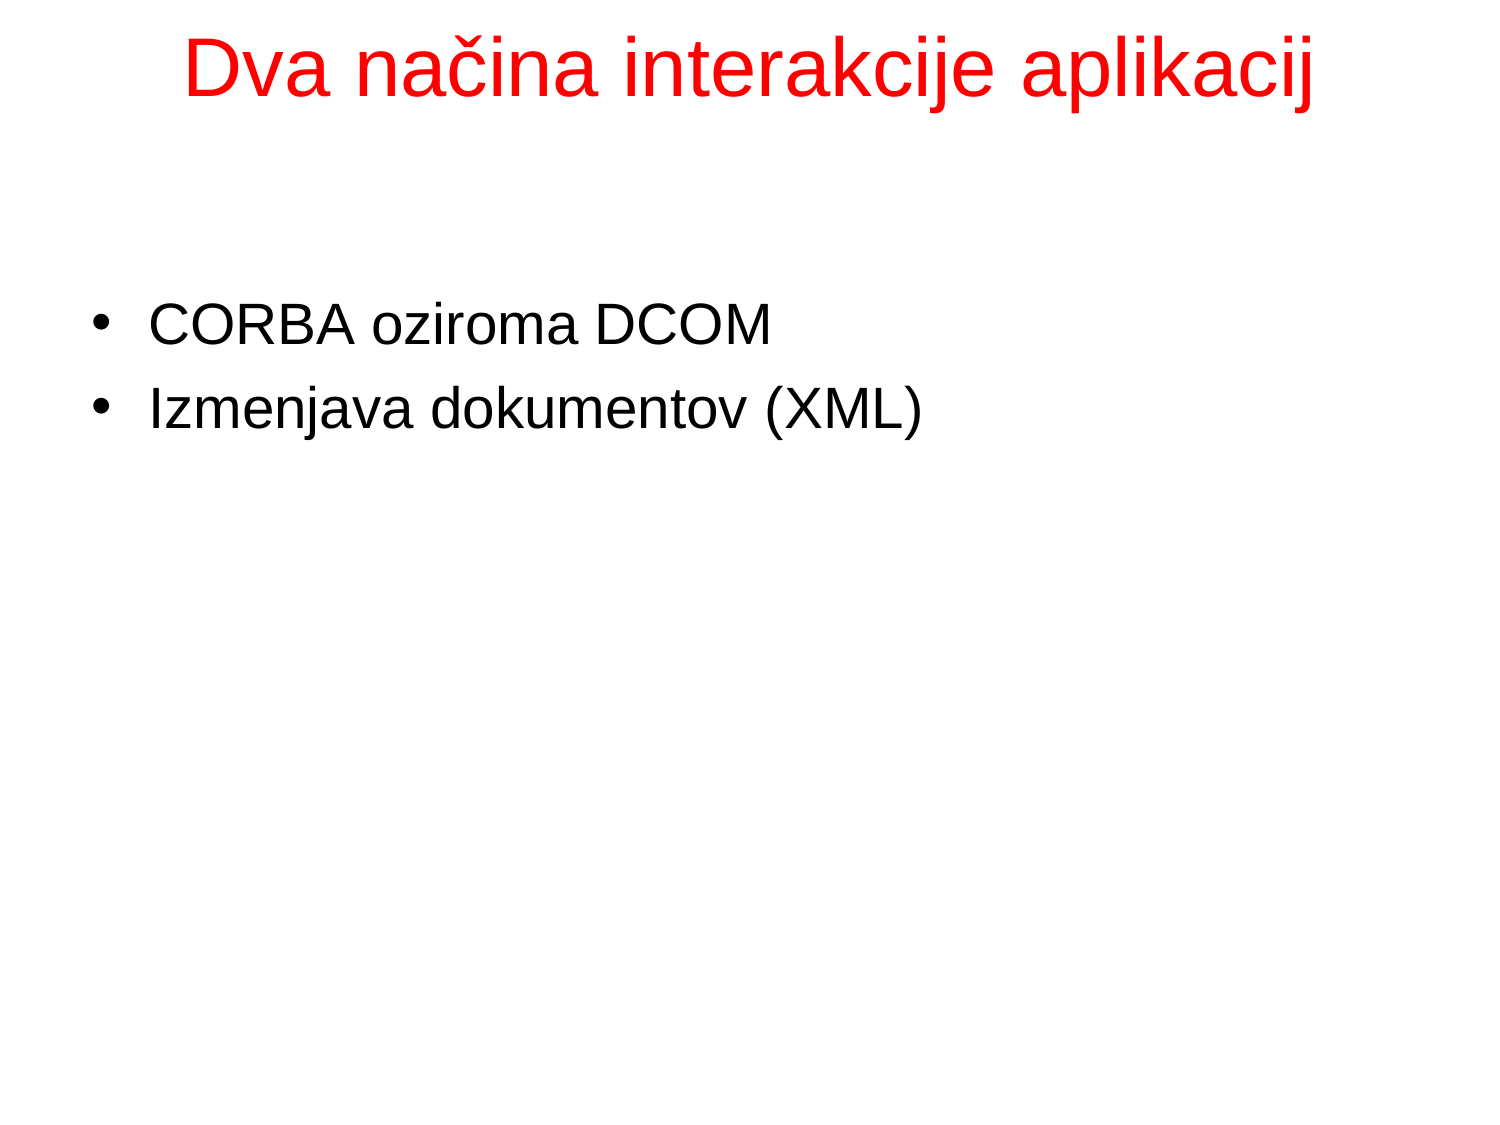

# Dva načina interakcije aplikacij
CORBA oziroma DCOM
Izmenjava dokumentov (XML)